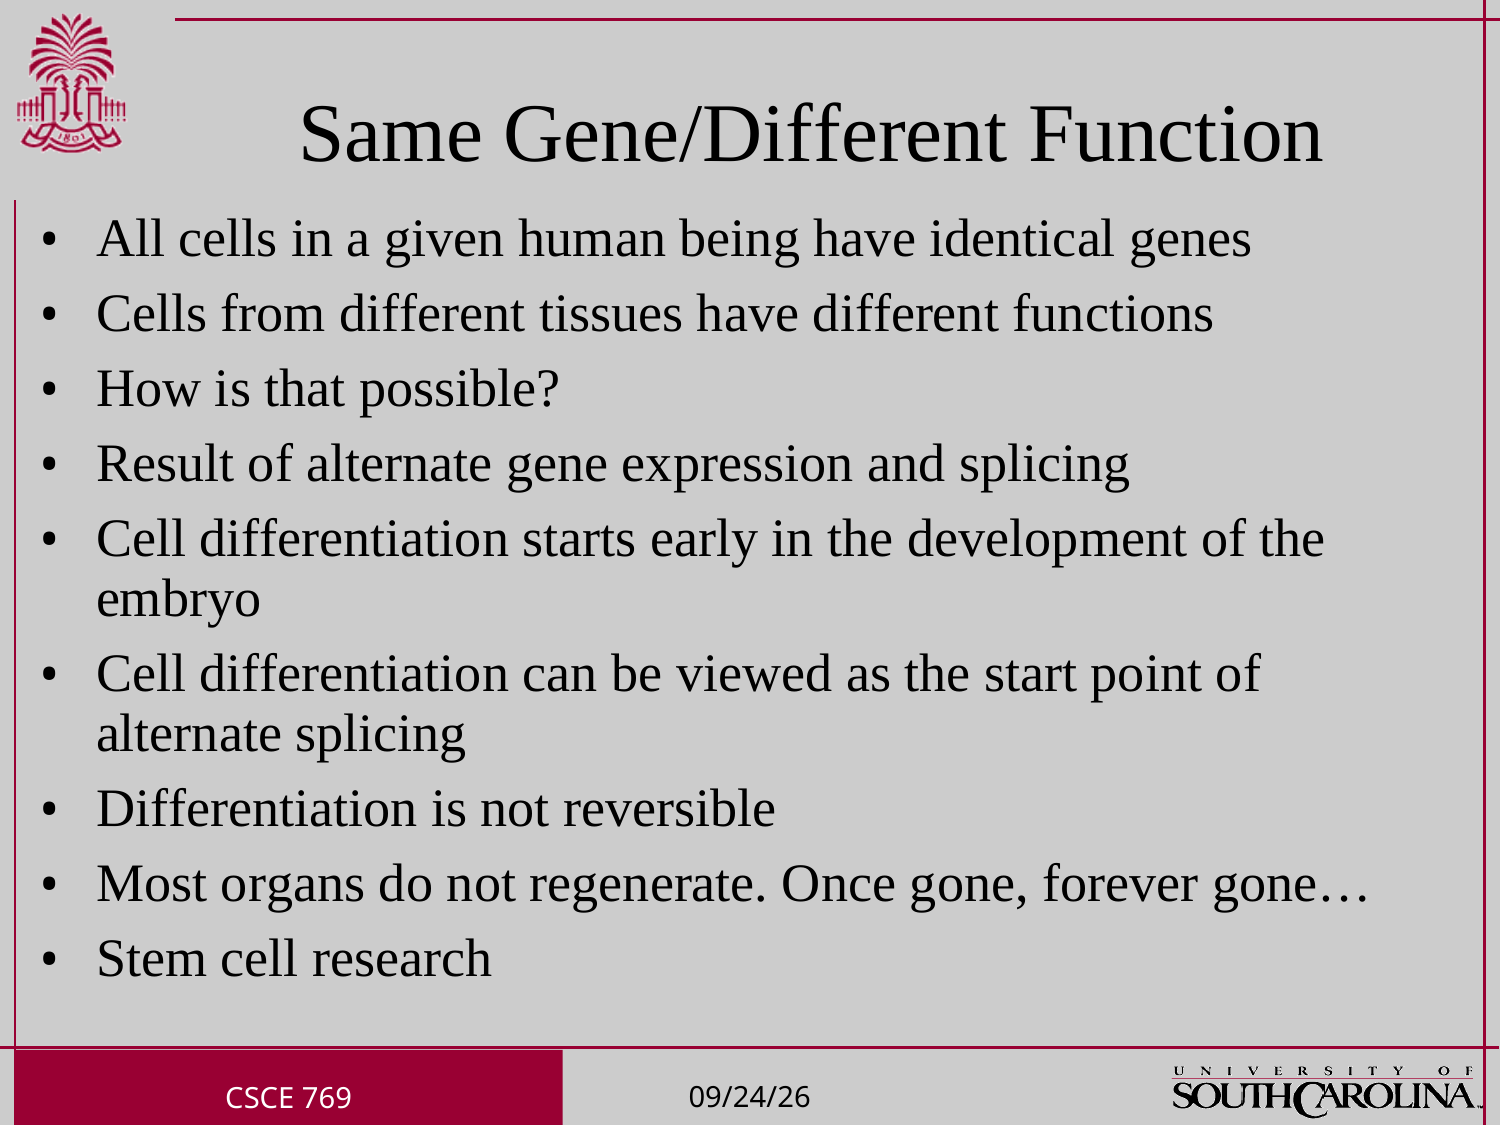

# Same Gene/Different Function
All cells in a given human being have identical genes
Cells from different tissues have different functions
How is that possible?
Result of alternate gene expression and splicing
Cell differentiation starts early in the development of the embryo
Cell differentiation can be viewed as the start point of alternate splicing
Differentiation is not reversible
Most organs do not regenerate. Once gone, forever gone…
Stem cell research